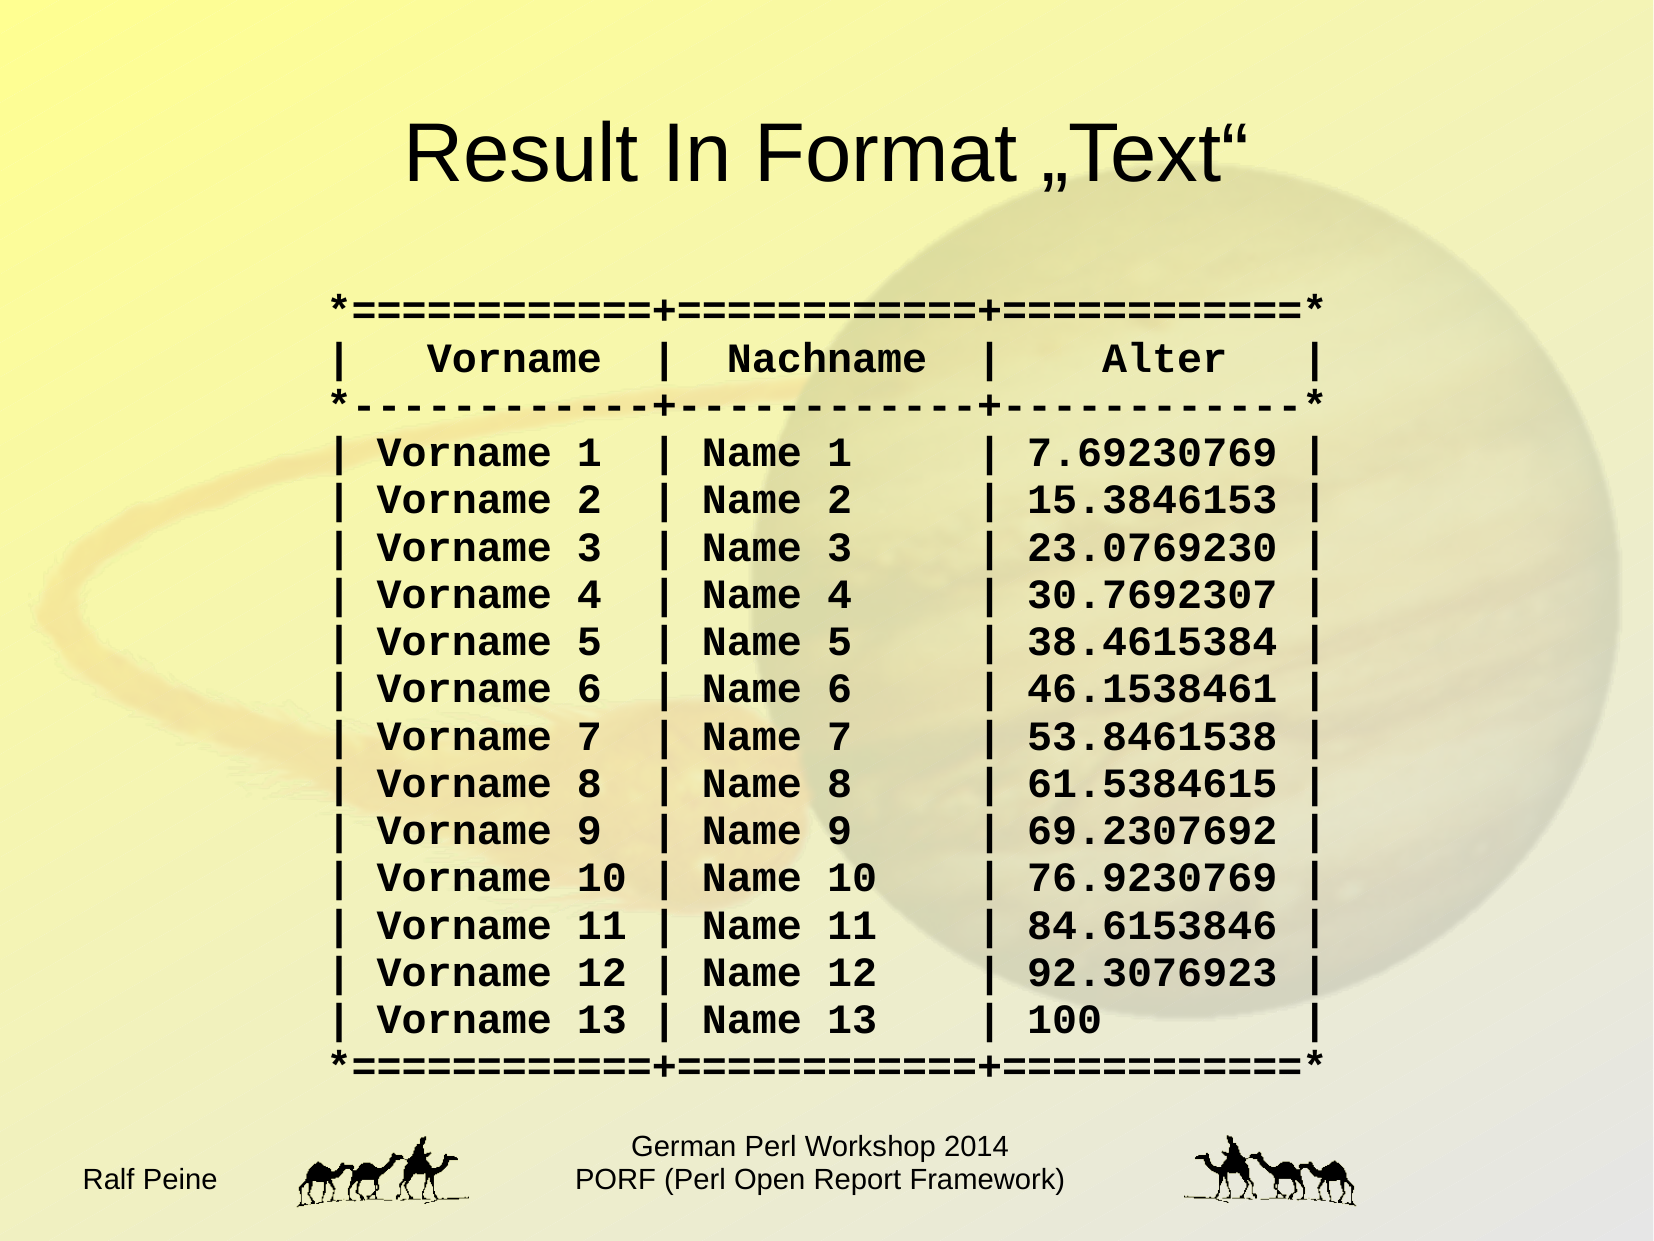

# Result In Format „Text“
*============+============+============*
| Vorname | Nachname | Alter |
*------------+------------+------------*
| Vorname 1 | Name 1 | 7.69230769 |
| Vorname 2 | Name 2 | 15.3846153 |
| Vorname 3 | Name 3 | 23.0769230 |
| Vorname 4 | Name 4 | 30.7692307 |
| Vorname 5 | Name 5 | 38.4615384 |
| Vorname 6 | Name 6 | 46.1538461 |
| Vorname 7 | Name 7 | 53.8461538 |
| Vorname 8 | Name 8 | 61.5384615 |
| Vorname 9 | Name 9 | 69.2307692 |
| Vorname 10 | Name 10 | 76.9230769 |
| Vorname 11 | Name 11 | 84.6153846 |
| Vorname 12 | Name 12 | 92.3076923 |
| Vorname 13 | Name 13 | 100 |*============+============+============*